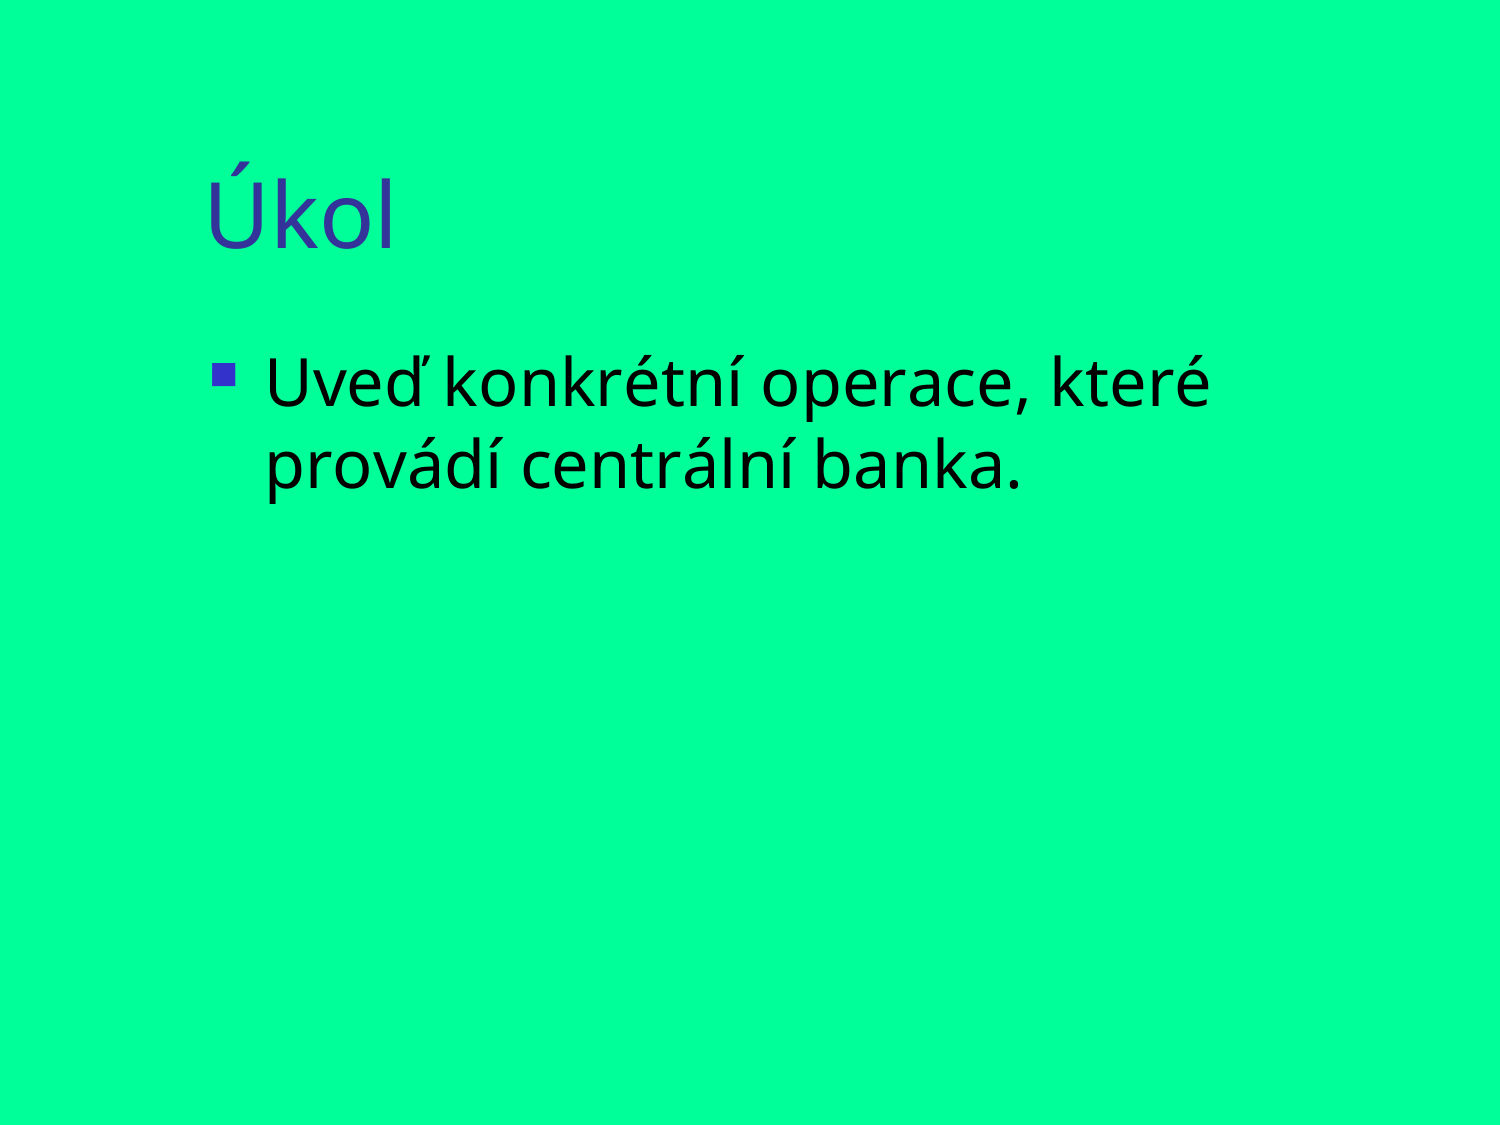

# Úkol
Uveď konkrétní operace, které provádí centrální banka.